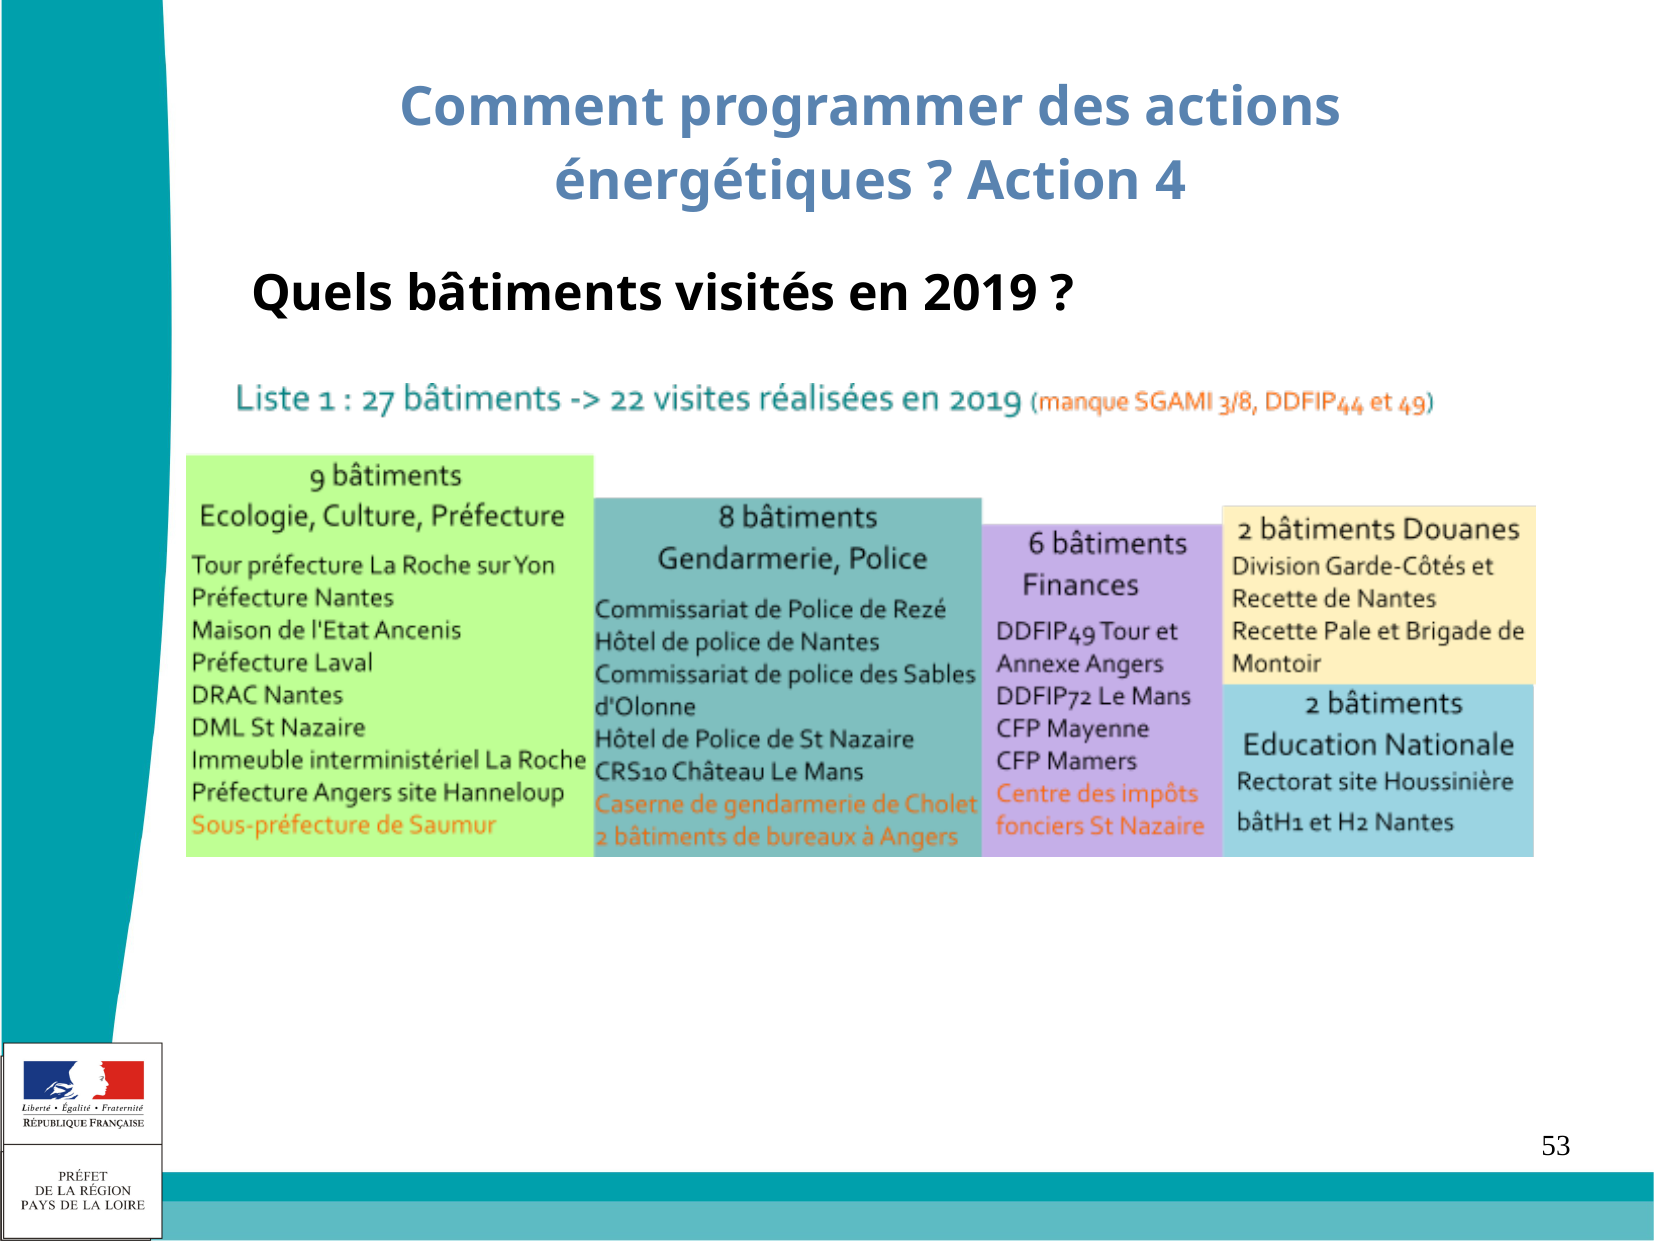

Comment programmer des actions énergétiques ? Action 4
Quels bâtiments visités en 2019 ?
53